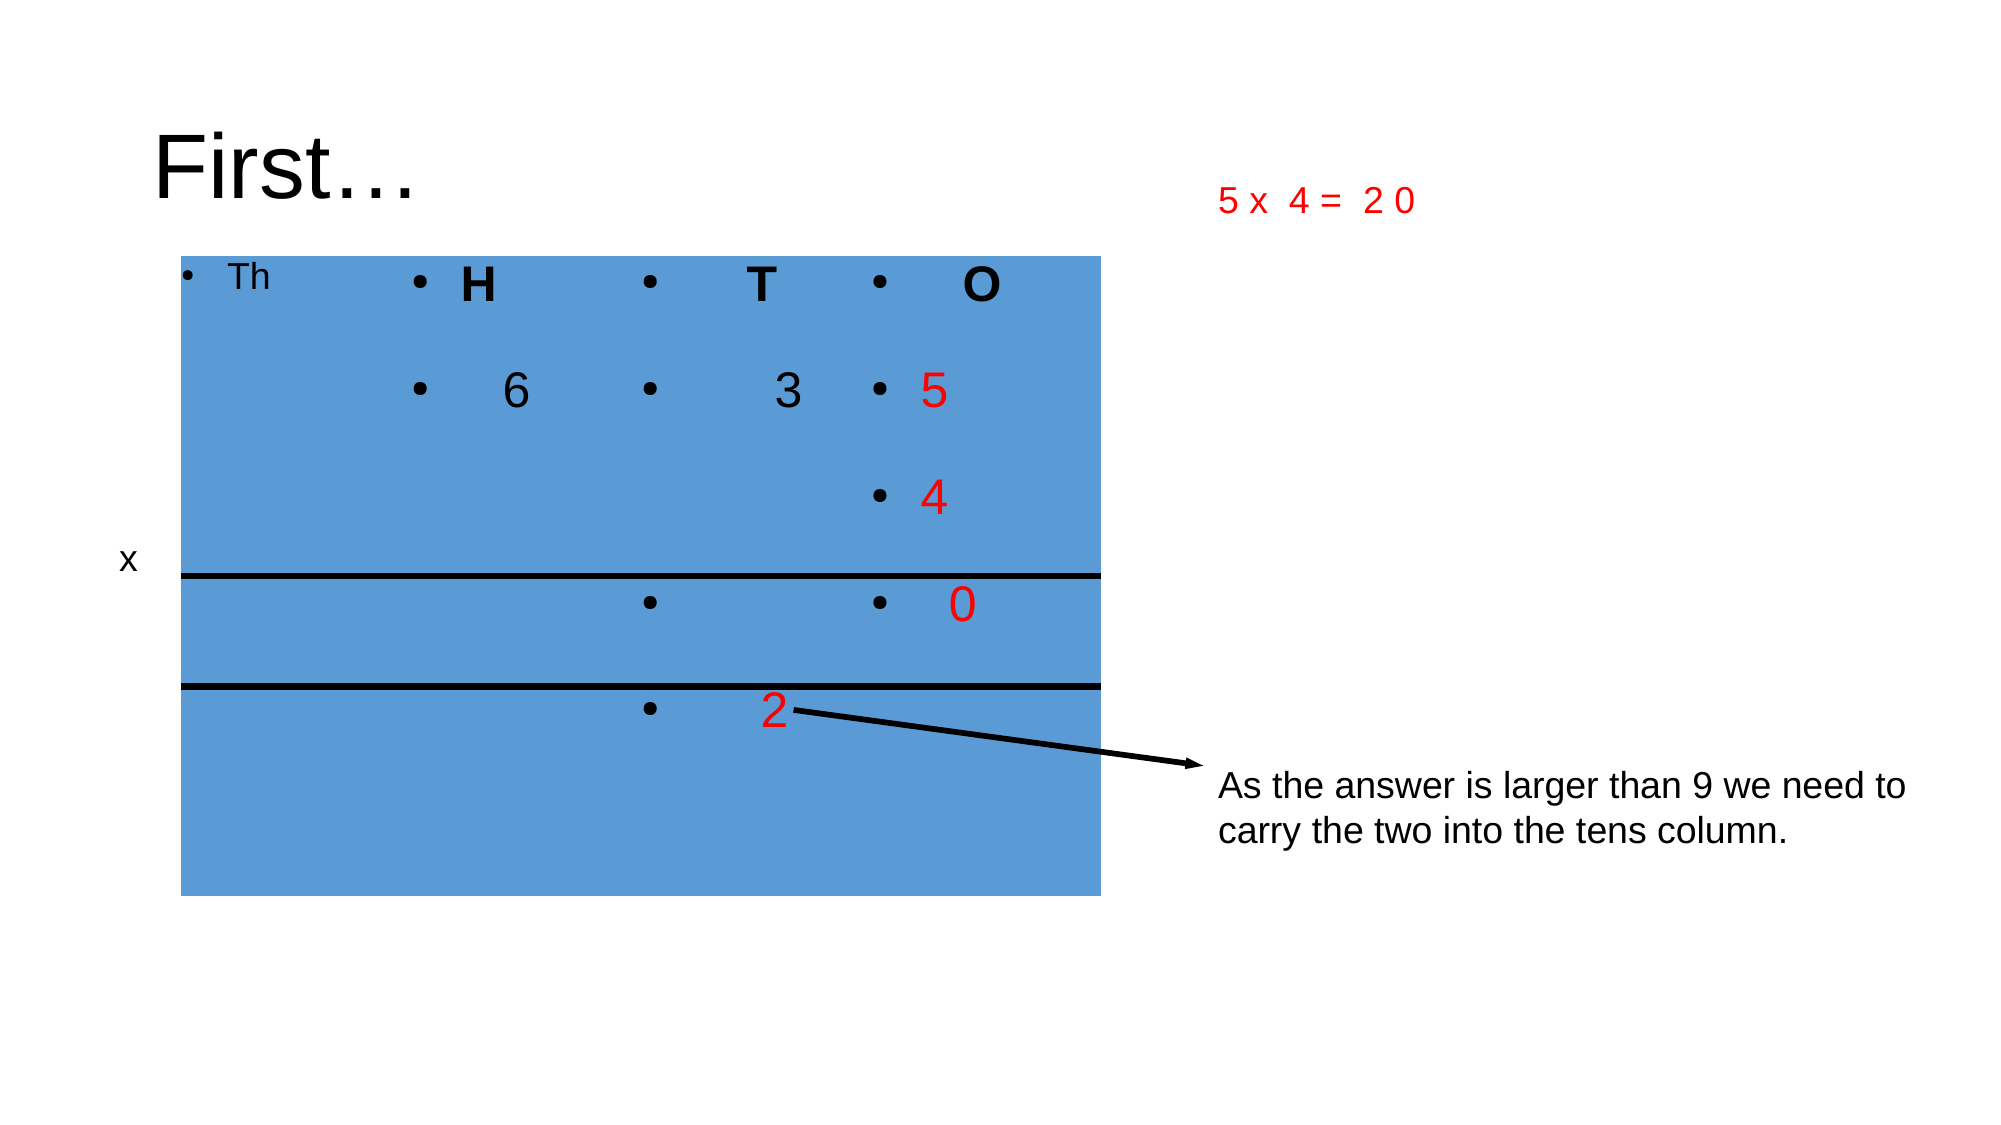

# First…
5 x 4 = 2 0
As the answer is larger than 9 we need to carry the two into the tens column.
| Th | H | T | O |
| --- | --- | --- | --- |
| | 6 | 3 | 5 |
| | | | 4 |
| | | | 0 |
| | | 2 | |
| | | | |
 x